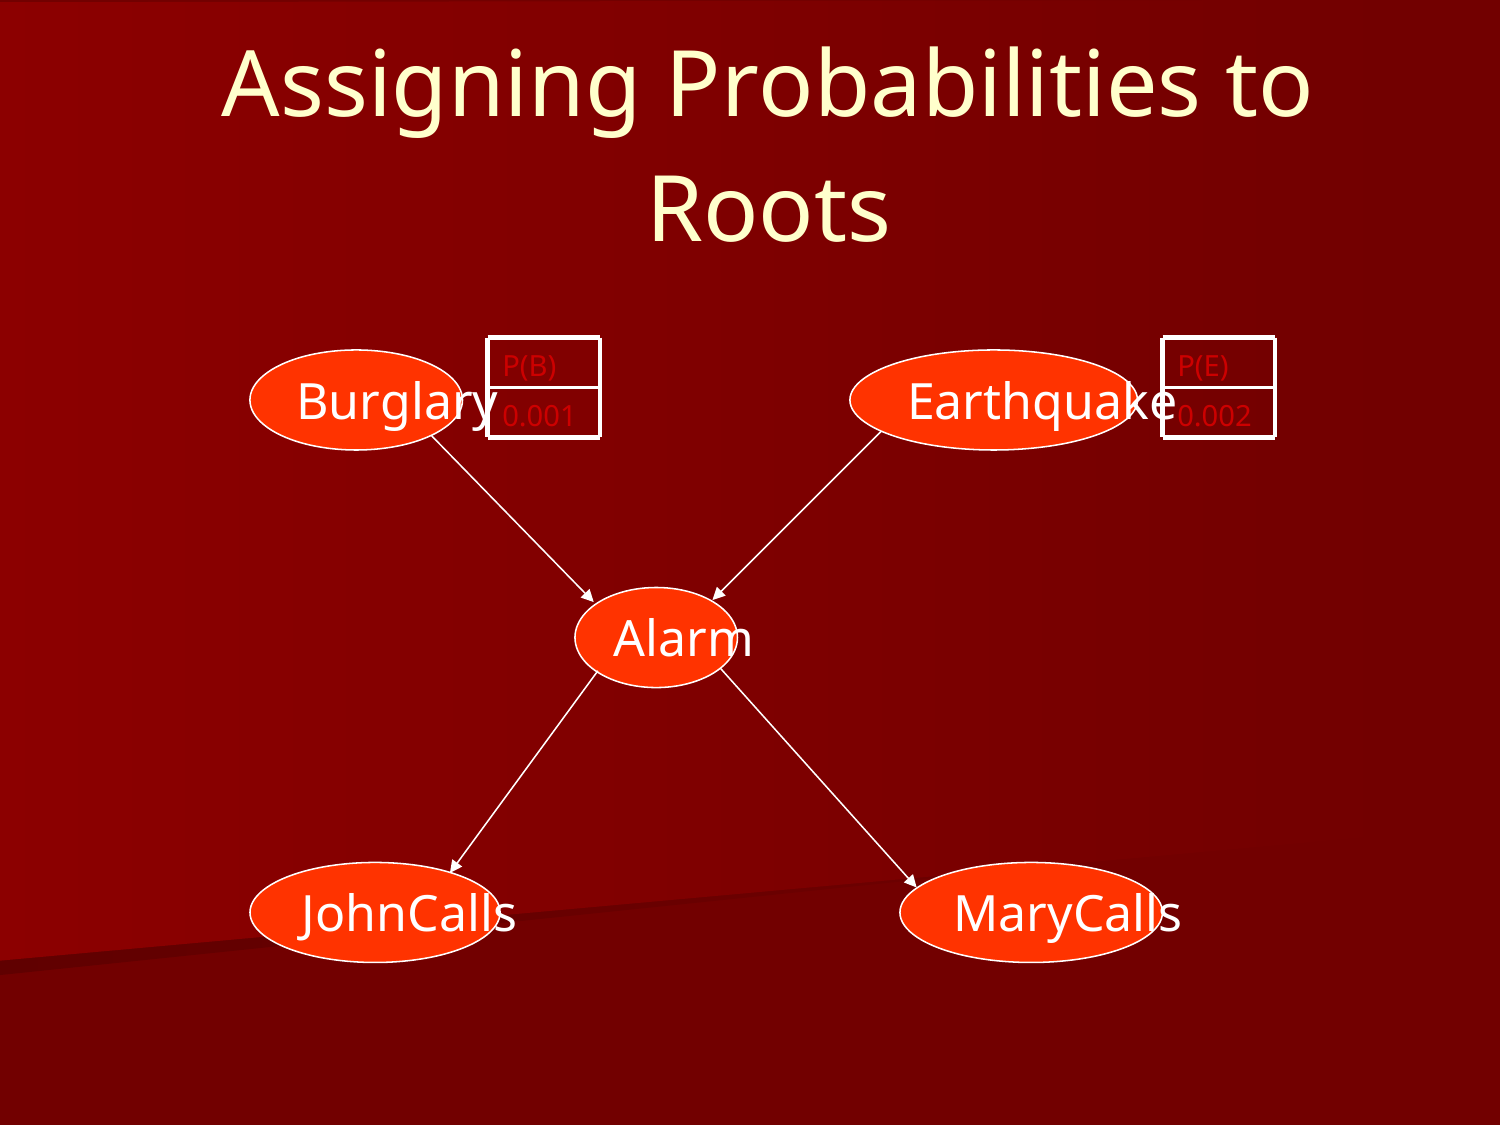

# Assigning Probabilities to Roots
P(B)
0.001
P(E)
0.002
Burglary
Earthquake
Alarm
JohnCalls
MaryCalls